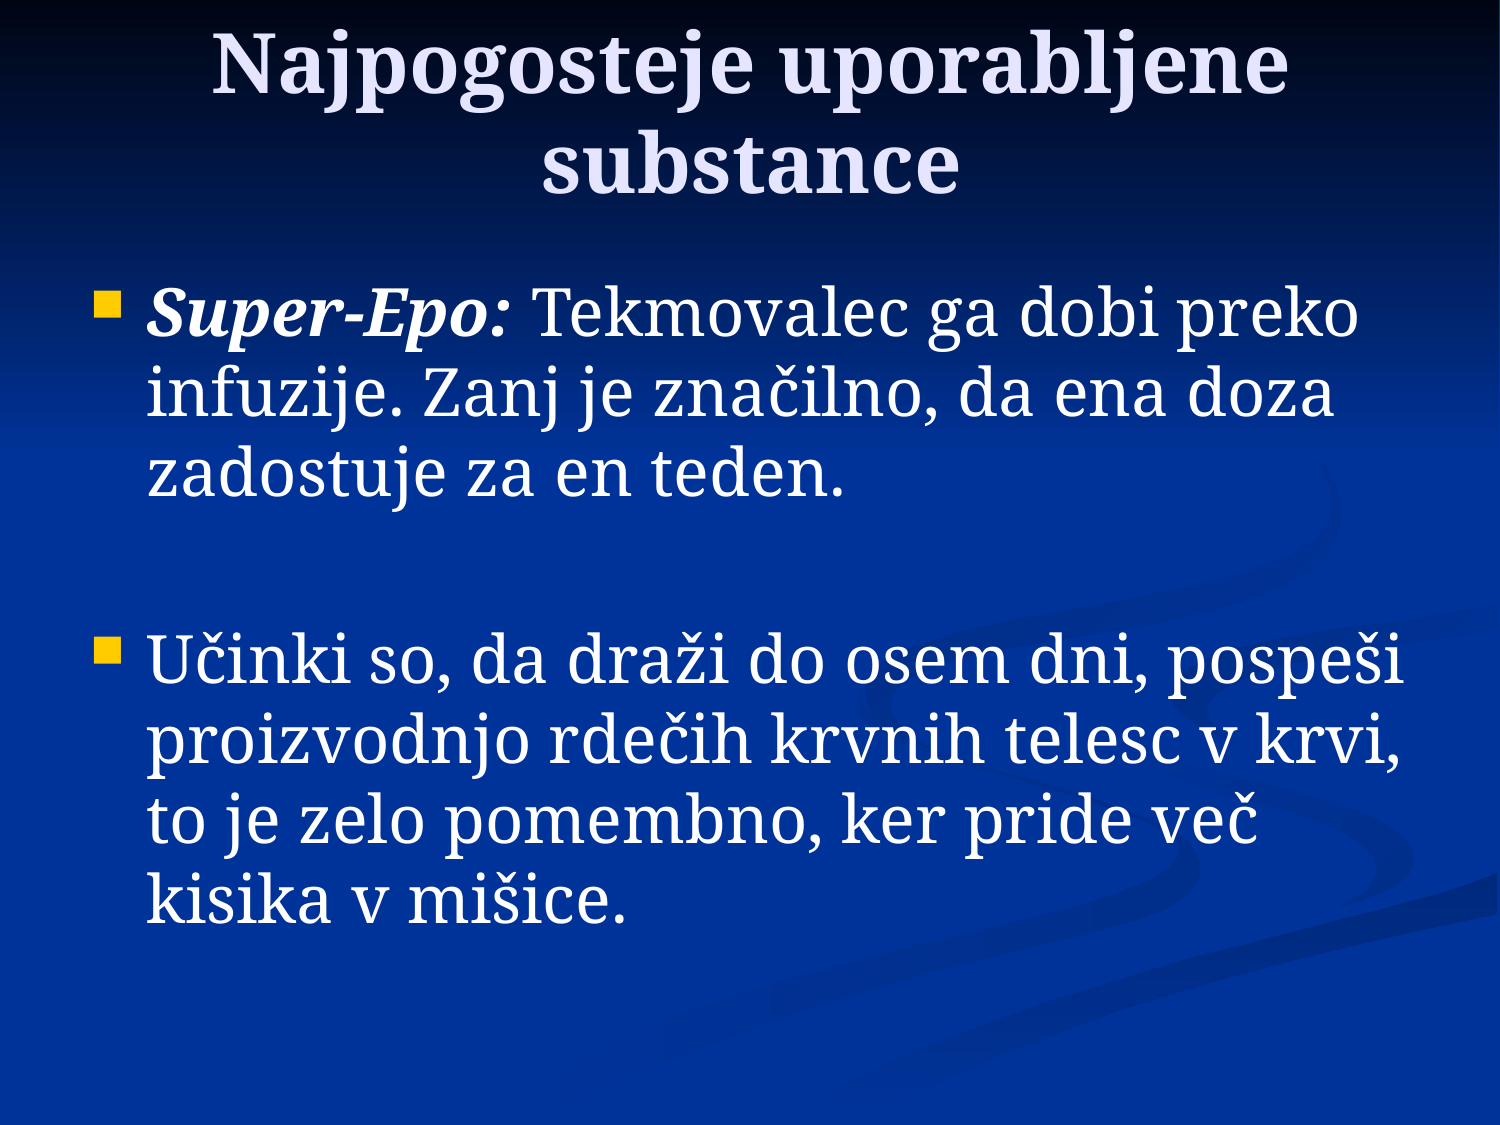

# Najpogosteje uporabljene substance
Super-Epo: Tekmovalec ga dobi preko infuzije. Zanj je značilno, da ena doza zadostuje za en teden.
Učinki so, da draži do osem dni, pospeši proizvodnjo rdečih krvnih telesc v krvi, to je zelo pomembno, ker pride več kisika v mišice.